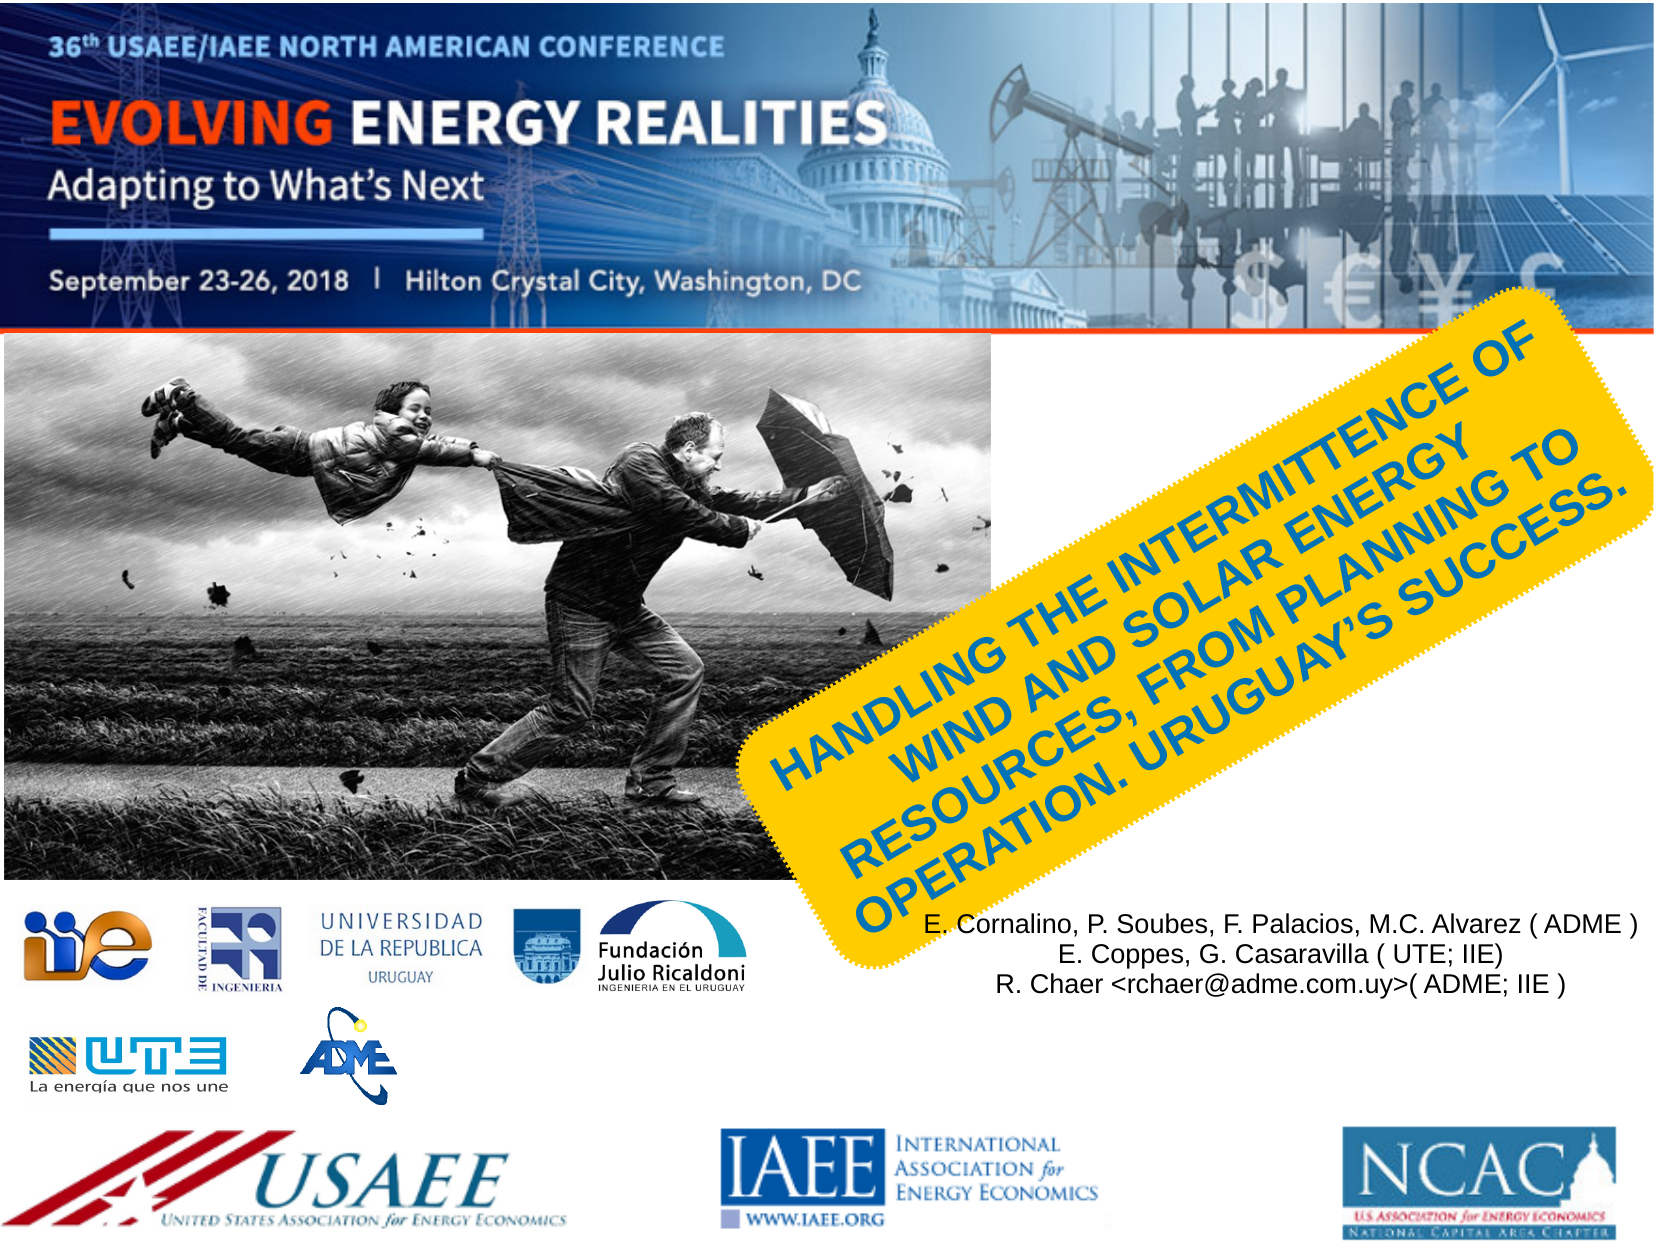

# HANDLING THE INTERMITTENCE OF WIND AND SOLAR ENERGY RESOURCES, FROM PLANNING TO OPERATION. URUGUAY’S SUCCESS.
E. Cornalino, P. Soubes, F. Palacios, M.C. Alvarez ( ADME )
E. Coppes, G. Casaravilla ( UTE; IIE)
R. Chaer <rchaer@adme.com.uy>( ADME; IIE )